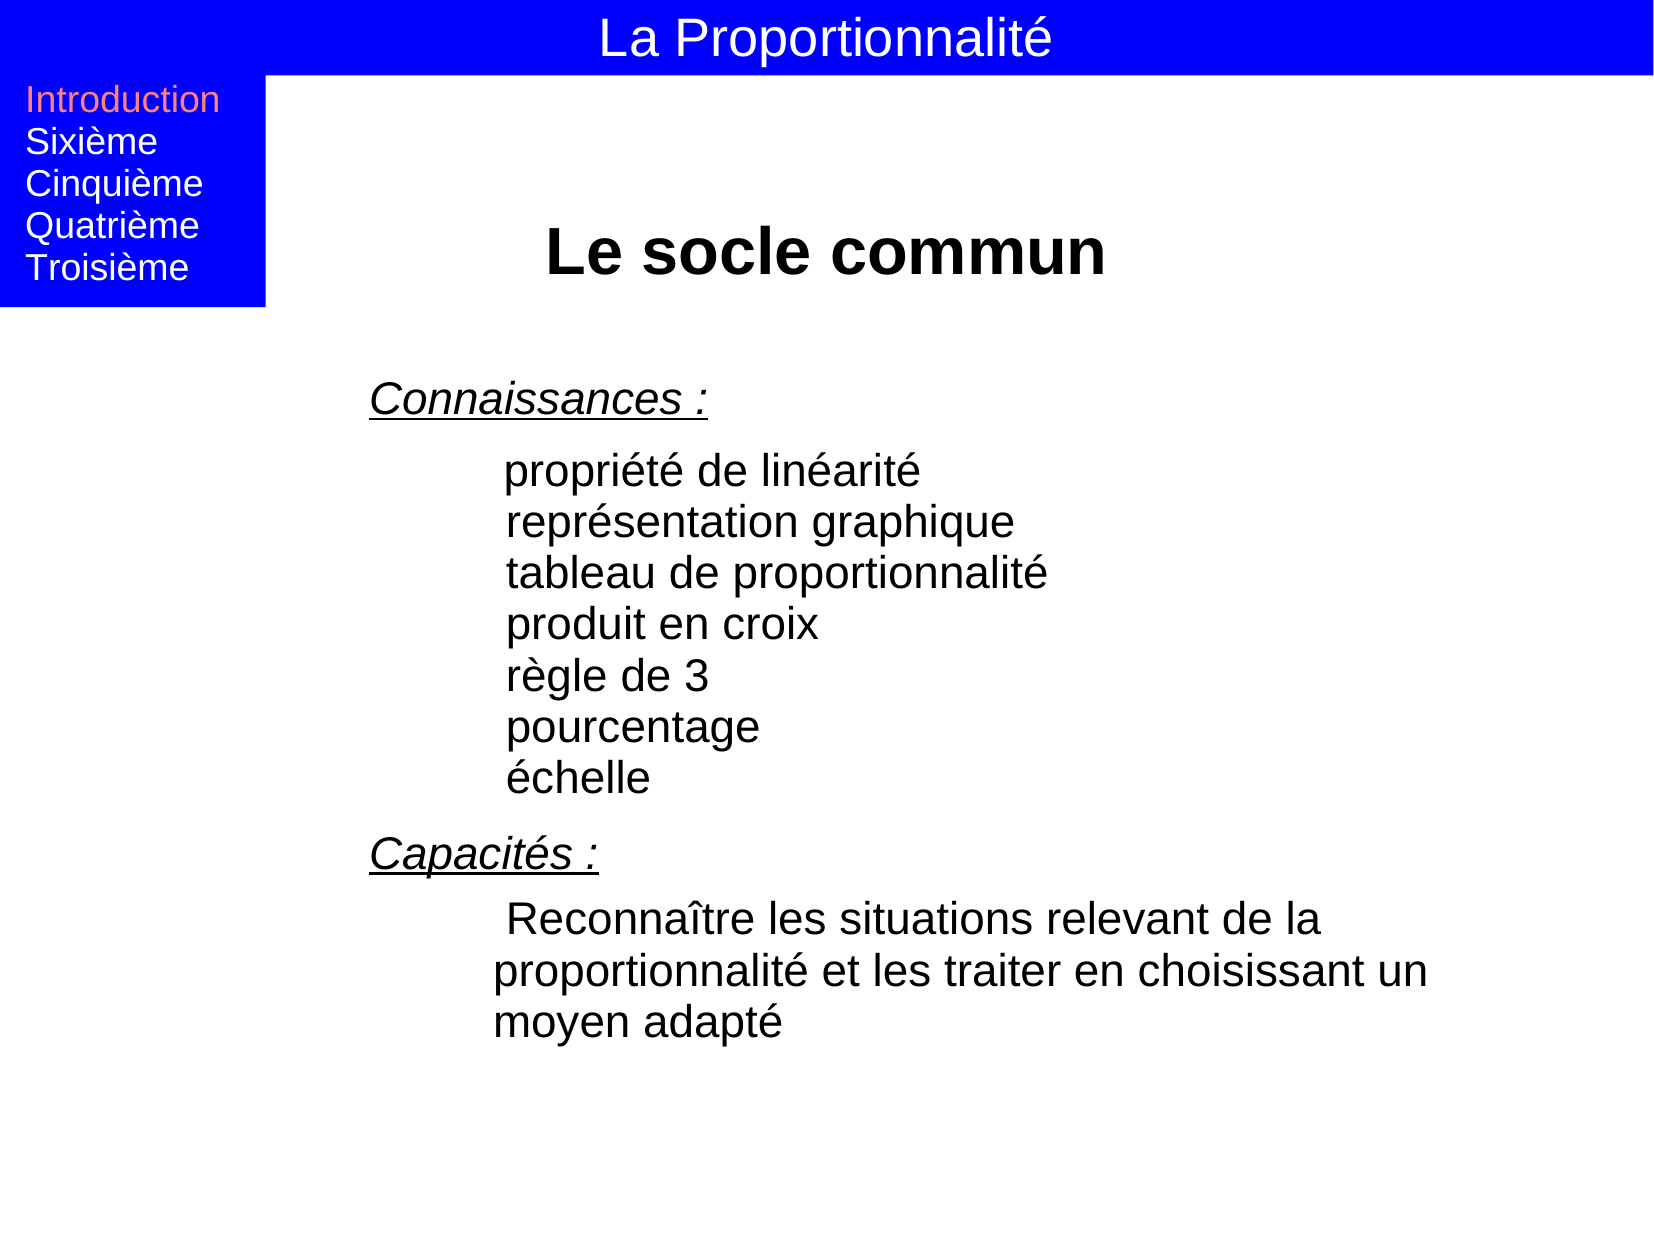

La Proportionnalité
 Introduction
 Sixième
 Cinquième
 Quatrième
 Troisième
Le socle commun
Connaissances :
 propriété de linéarité
 représentation graphique
 tableau de proportionnalité
 produit en croix
 règle de 3
 pourcentage
 échelle
Capacités :
 Reconnaître les situations relevant de la proportionnalité et les traiter en choisissant un moyen adapté